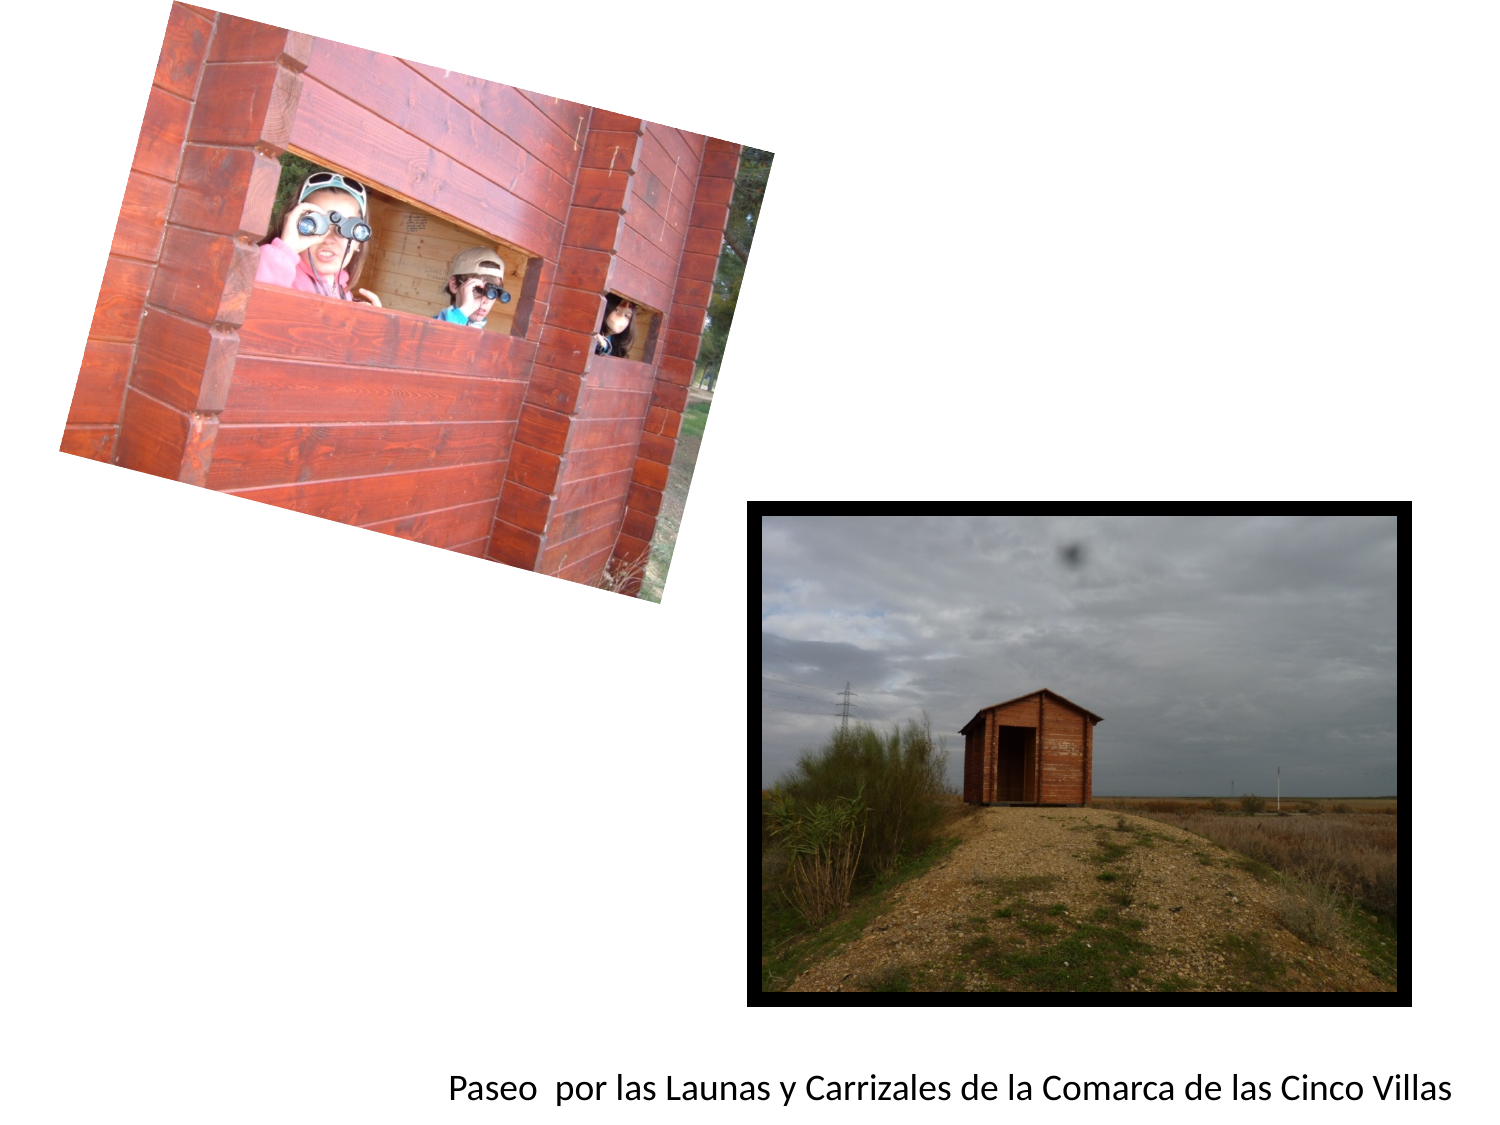

Paseo por las Launas y Carrizales de la Comarca de las Cinco Villas